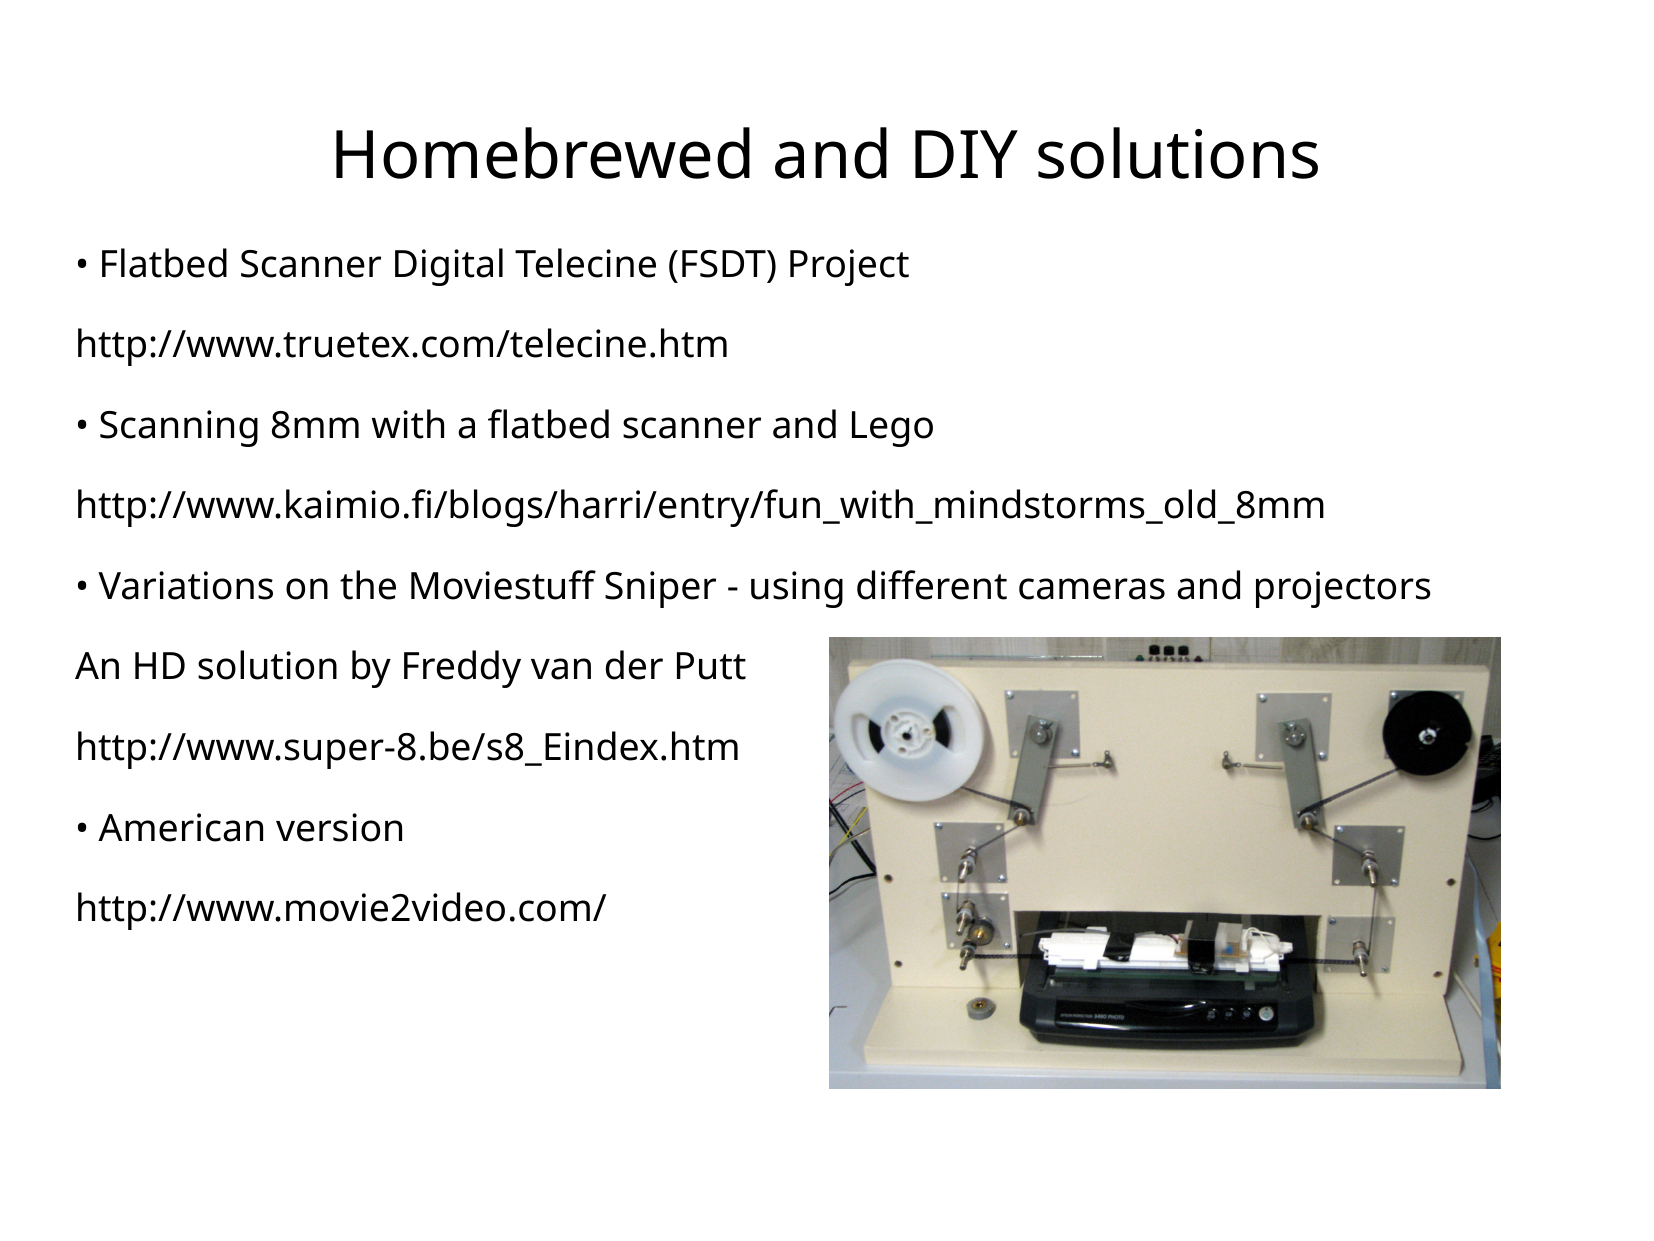

# Homebrewed and DIY solutions
• Flatbed Scanner Digital Telecine (FSDT) Project
http://www.truetex.com/telecine.htm
• Scanning 8mm with a flatbed scanner and Lego
http://www.kaimio.fi/blogs/harri/entry/fun_with_mindstorms_old_8mm
• Variations on the Moviestuff Sniper - using different cameras and projectors
An HD solution by Freddy van der Putt
http://www.super-8.be/s8_Eindex.htm
• American version
http://www.movie2video.com/